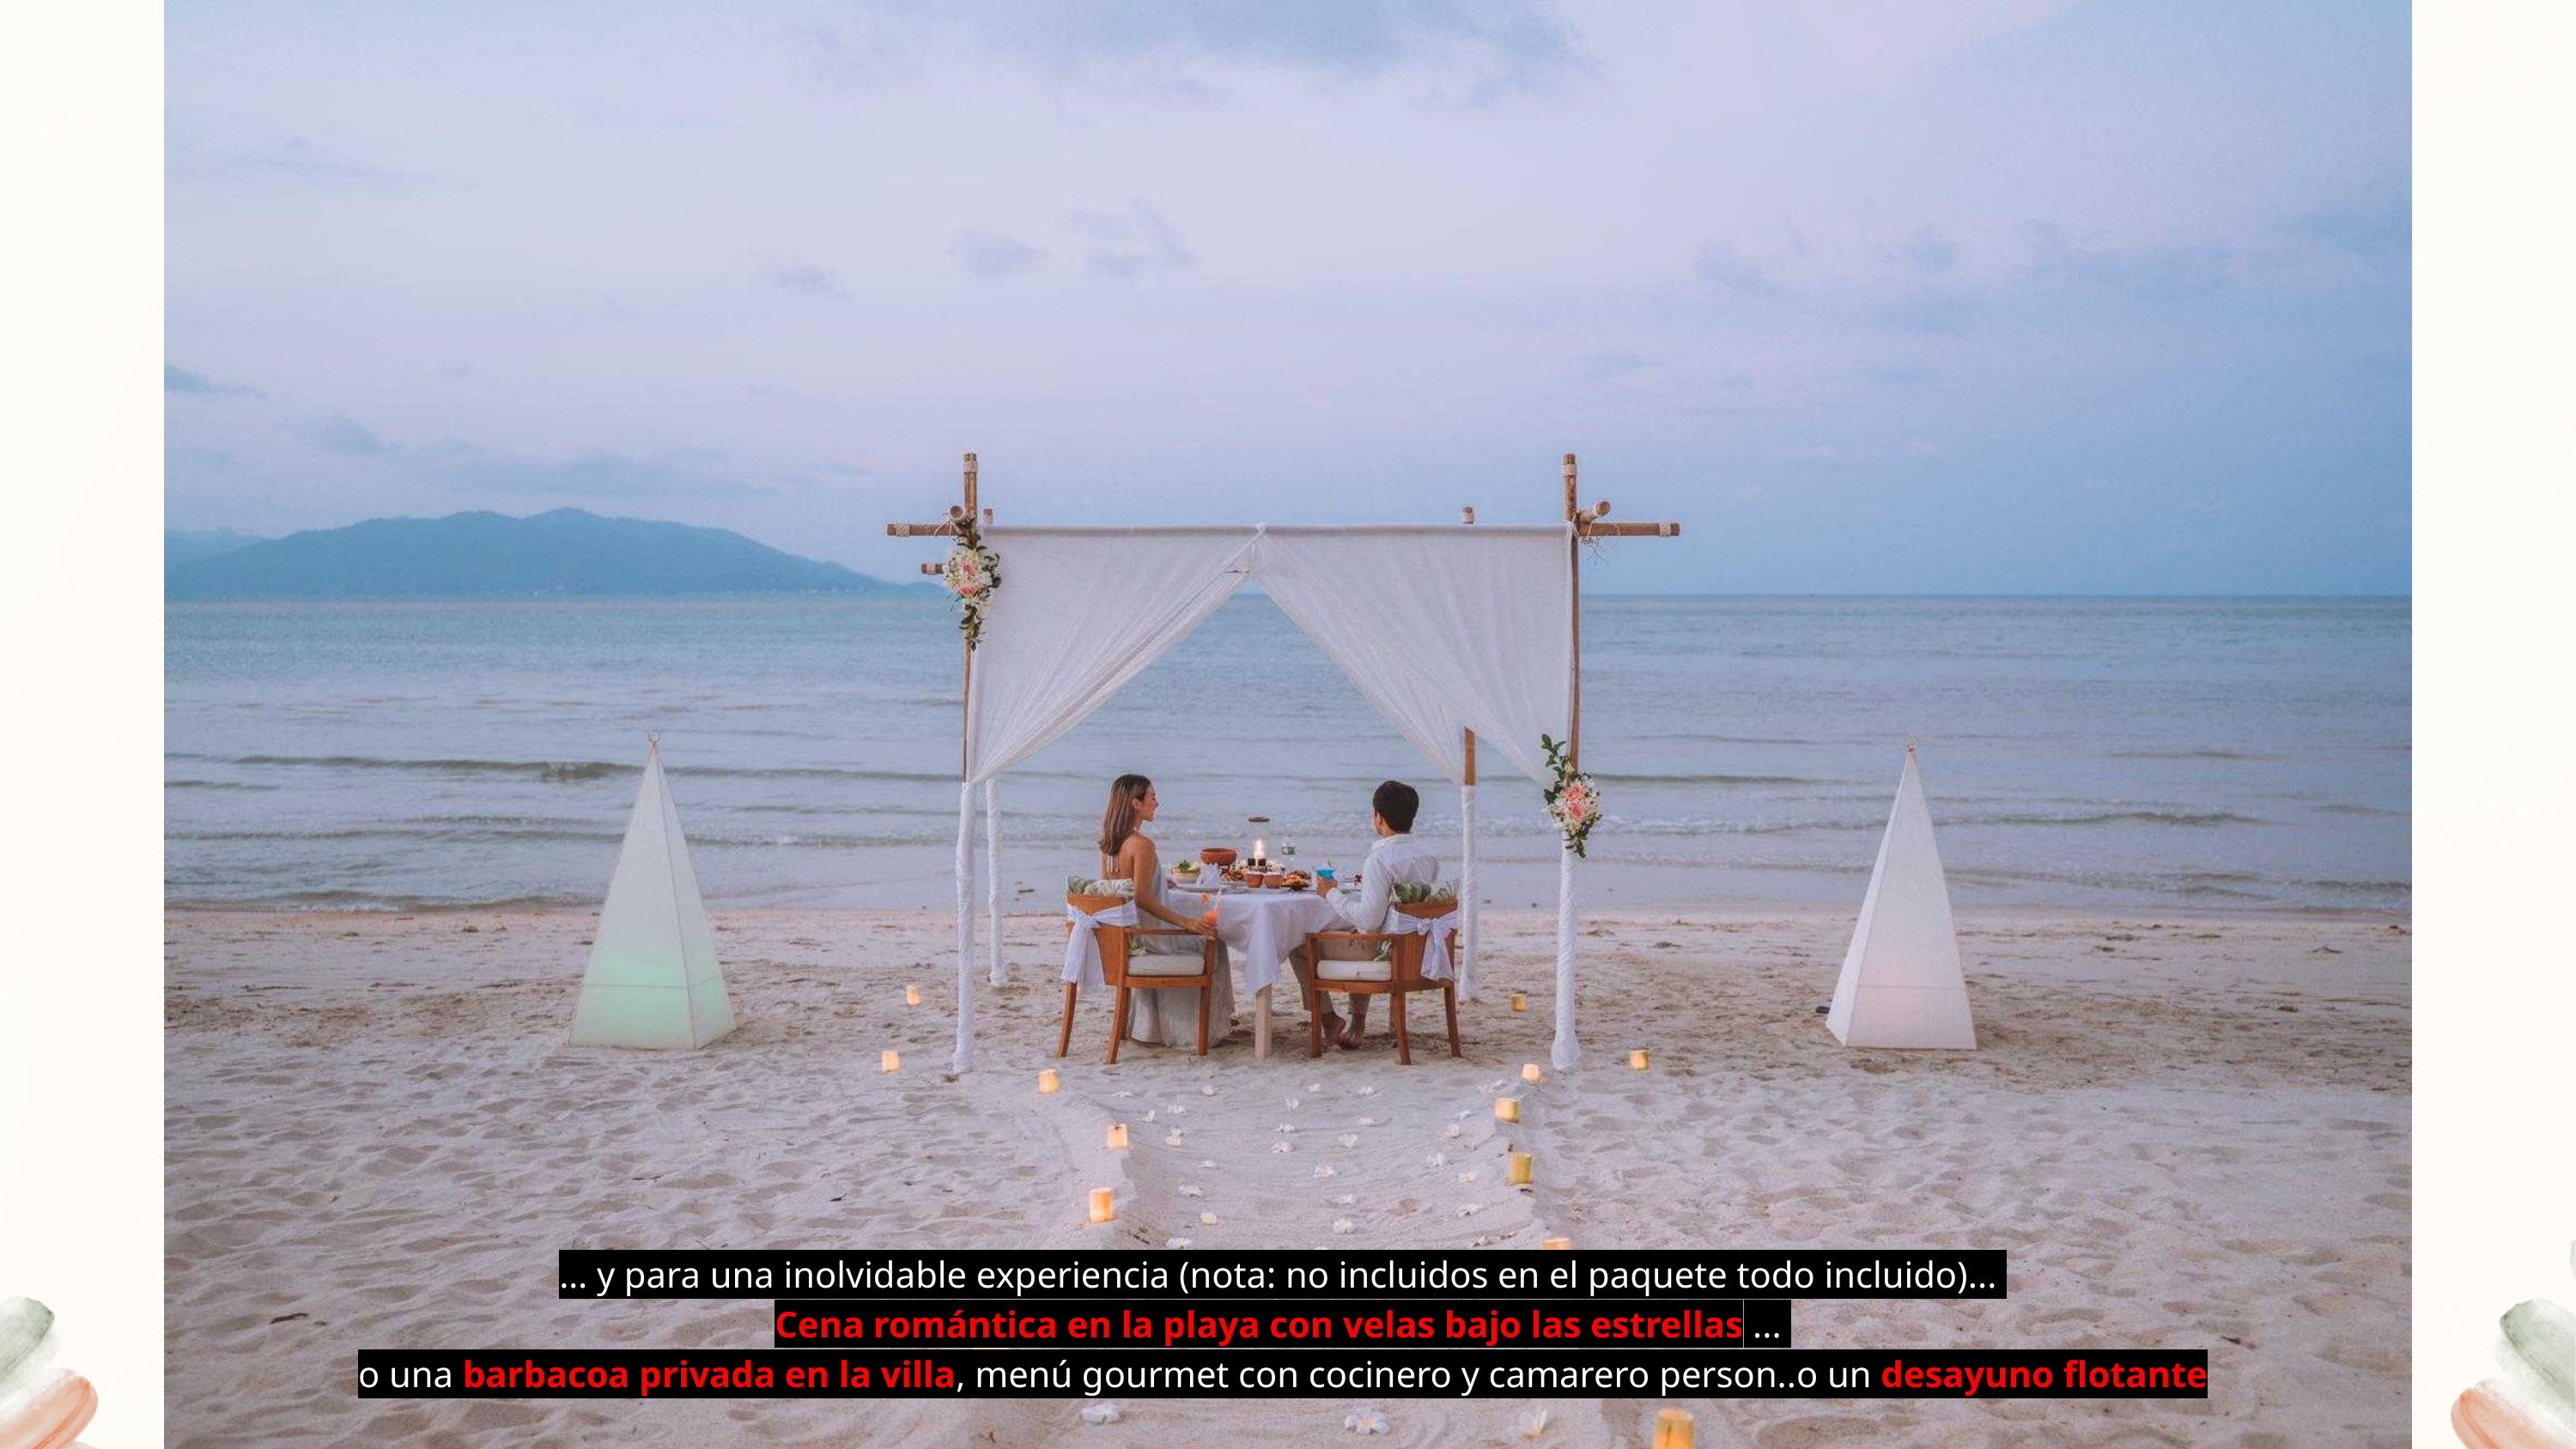

… y para una inolvidable experiencia (nota: no incluidos en el paquete todo incluido)...
Cena romántica en la playa con velas bajo las estrellas ...
o una barbacoa privada en la villa, menú gourmet con cocinero y camarero person..o un desayuno flotante